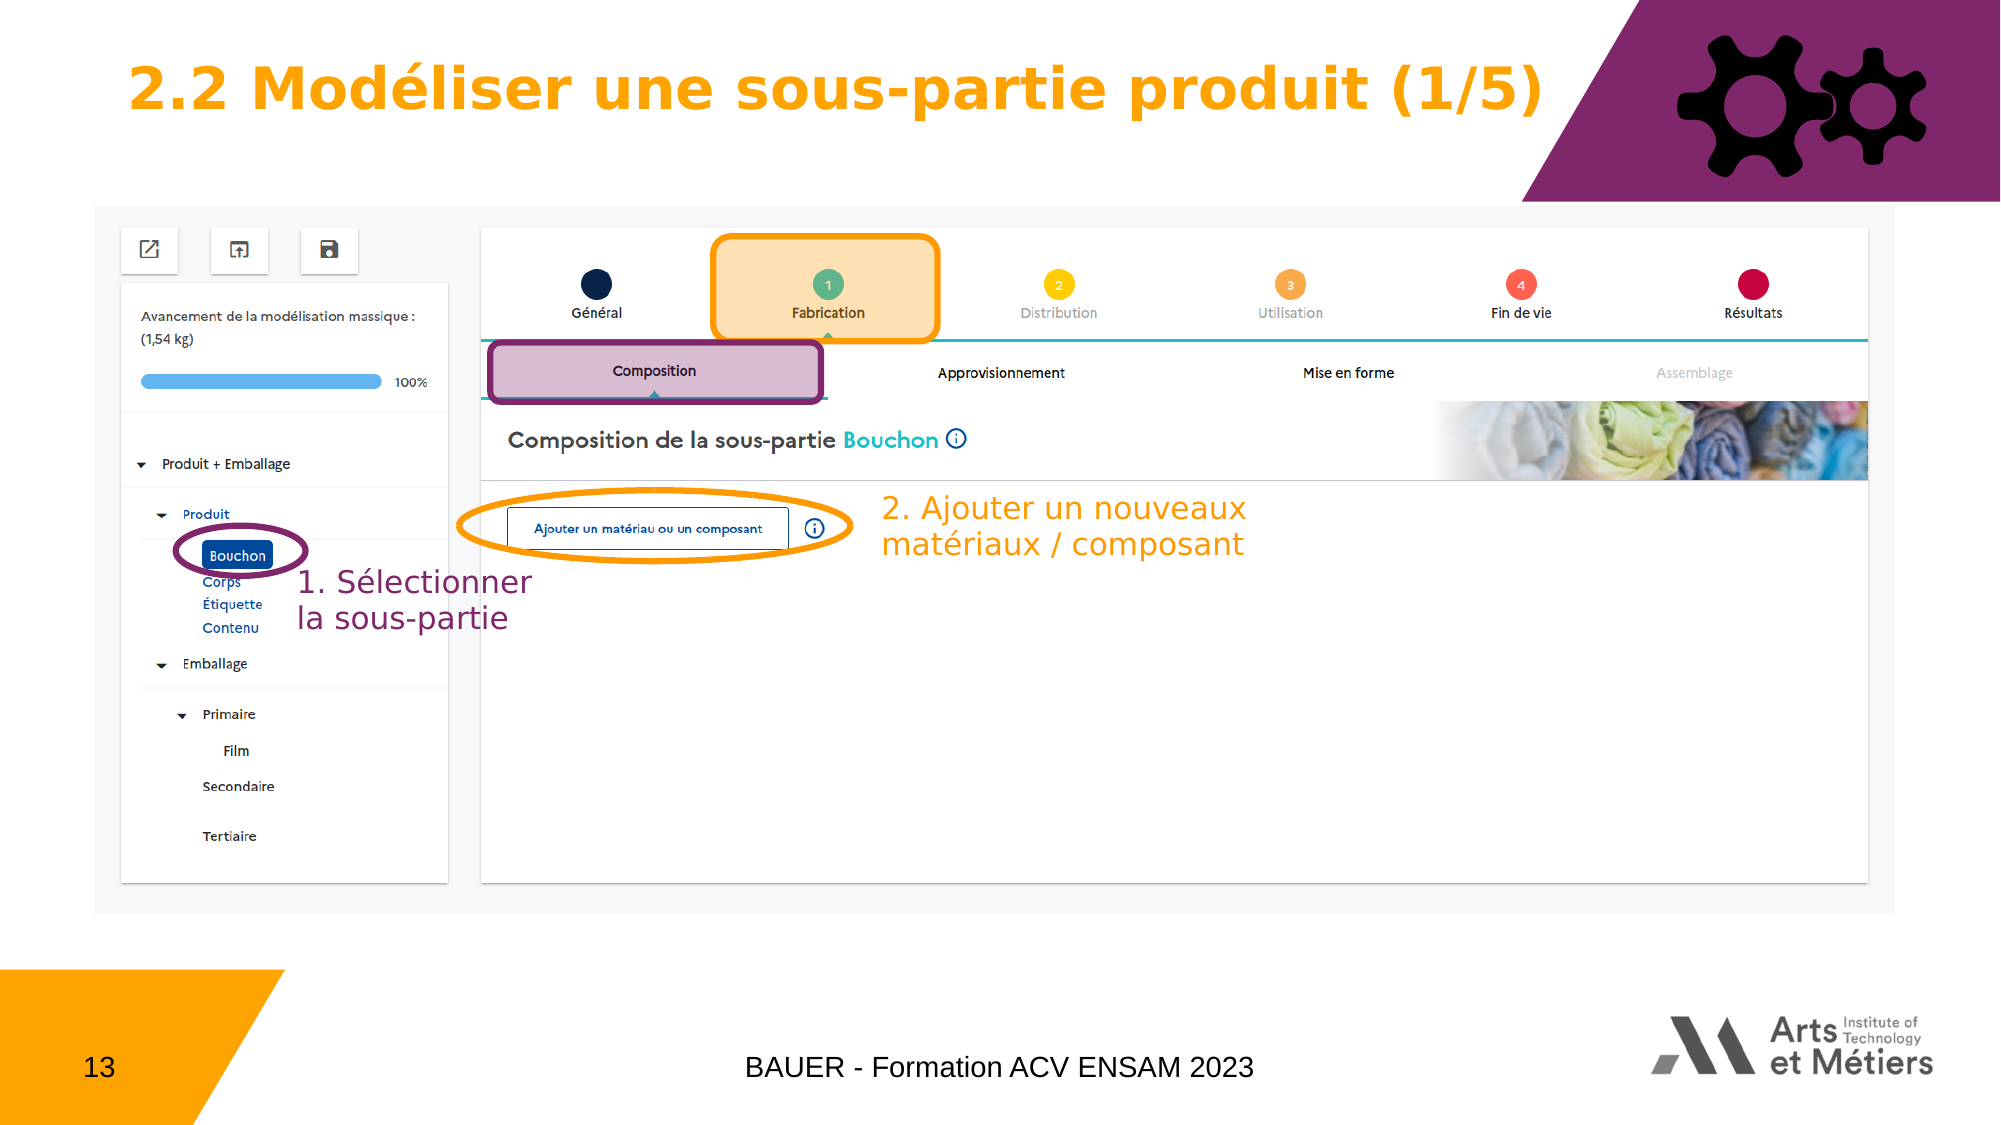

# 2.2 Modéliser une sous-partie produit (1/5)
2. Ajouter un nouveaux matériaux / composant
1. Sélectionner la sous-partie